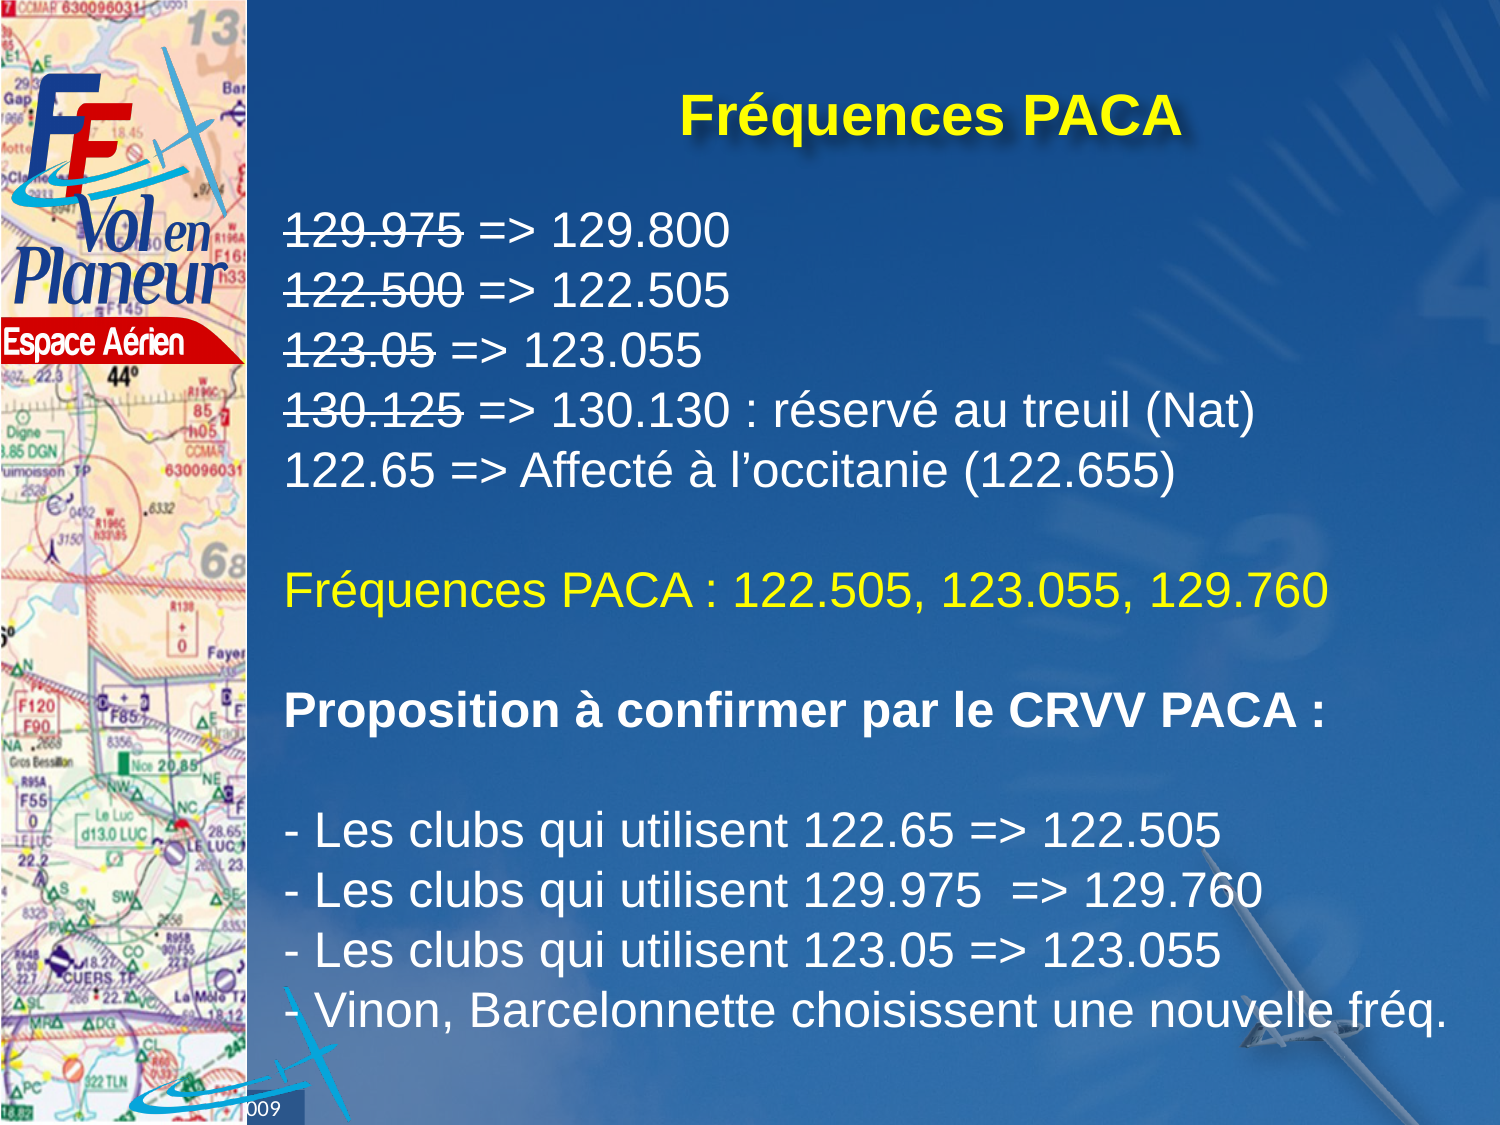

# Fréquences PACA
129.975 => 129.800
122.500 => 122.505
123.05 => 123.055
130.125 => 130.130 : réservé au treuil (Nat)
122.65 => Affecté à l’occitanie (122.655)
Fréquences PACA : 122.505, 123.055, 129.760
Proposition à confirmer par le CRVV PACA :
- Les clubs qui utilisent 122.65 => 122.505
- Les clubs qui utilisent 129.975 => 129.760
- Les clubs qui utilisent 123.05 => 123.055
- Vinon, Barcelonnette choisissent une nouvelle fréq.